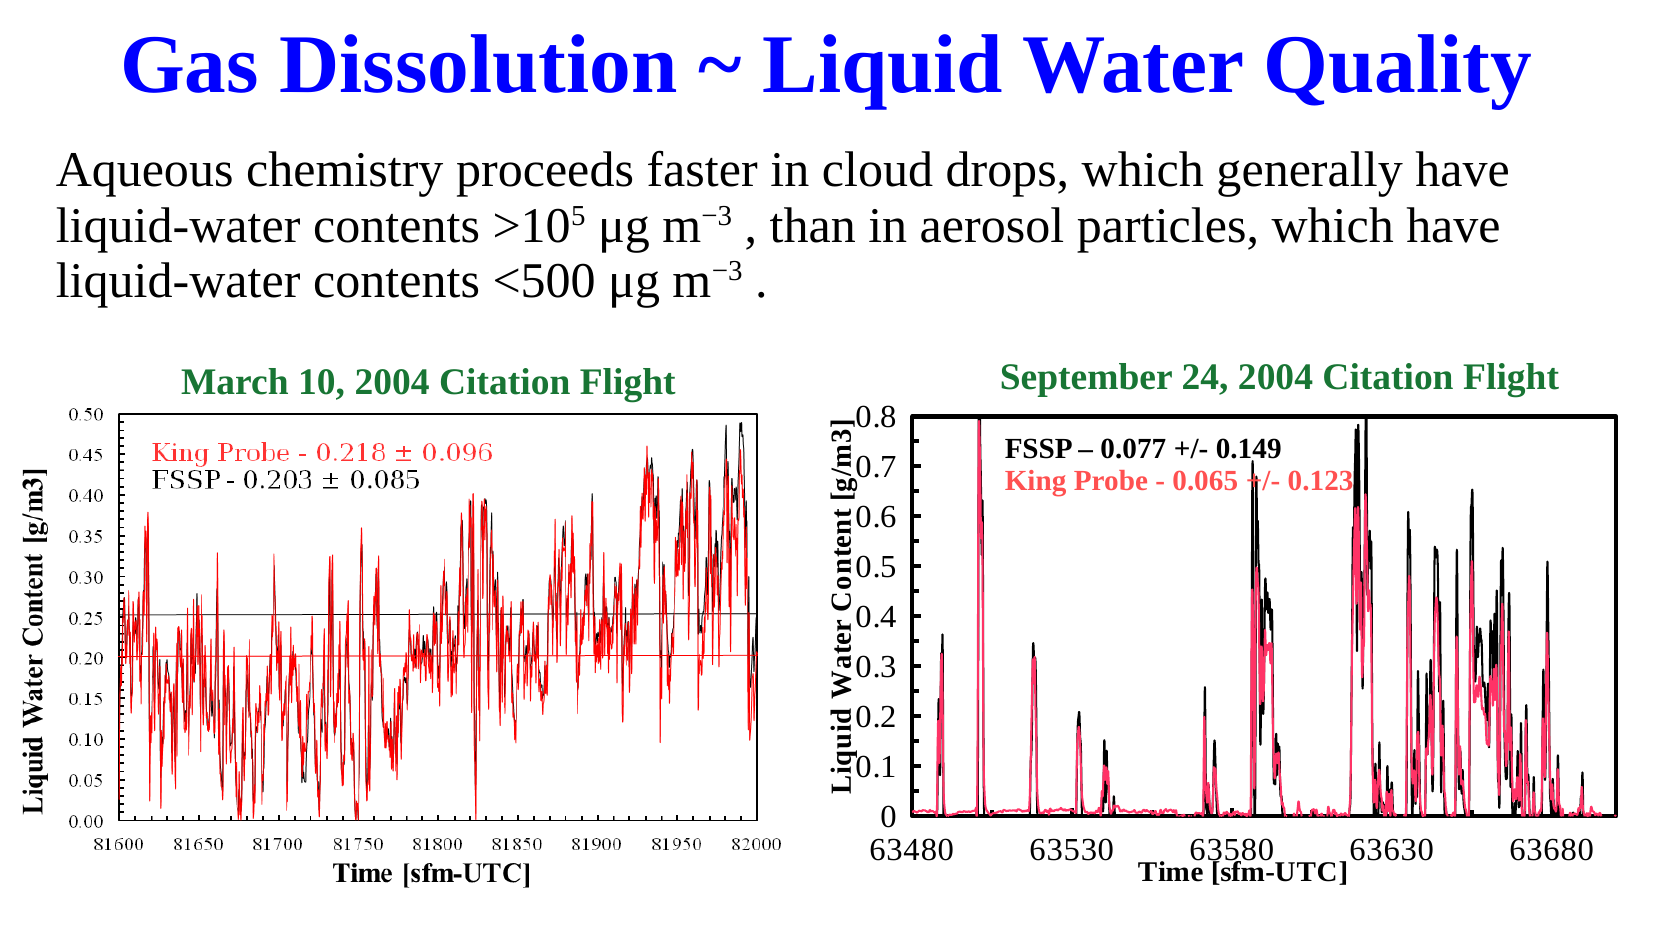

# Gas Dissolution ~ Liquid Water Quality
Aqueous chemistry proceeds faster in cloud drops, which generally have liquid-water contents >105 μg m−3 , than in aerosol particles, which have liquid-water contents <500 μg m−3 .
 March 10, 2004 Citation Flight
September 24, 2004 Citation Flight
### Chart
| Category | Column D | Column E |
|---|---|---|FSSP – 0.077 +/- 0.149
King Probe - 0.065 +/- 0.123